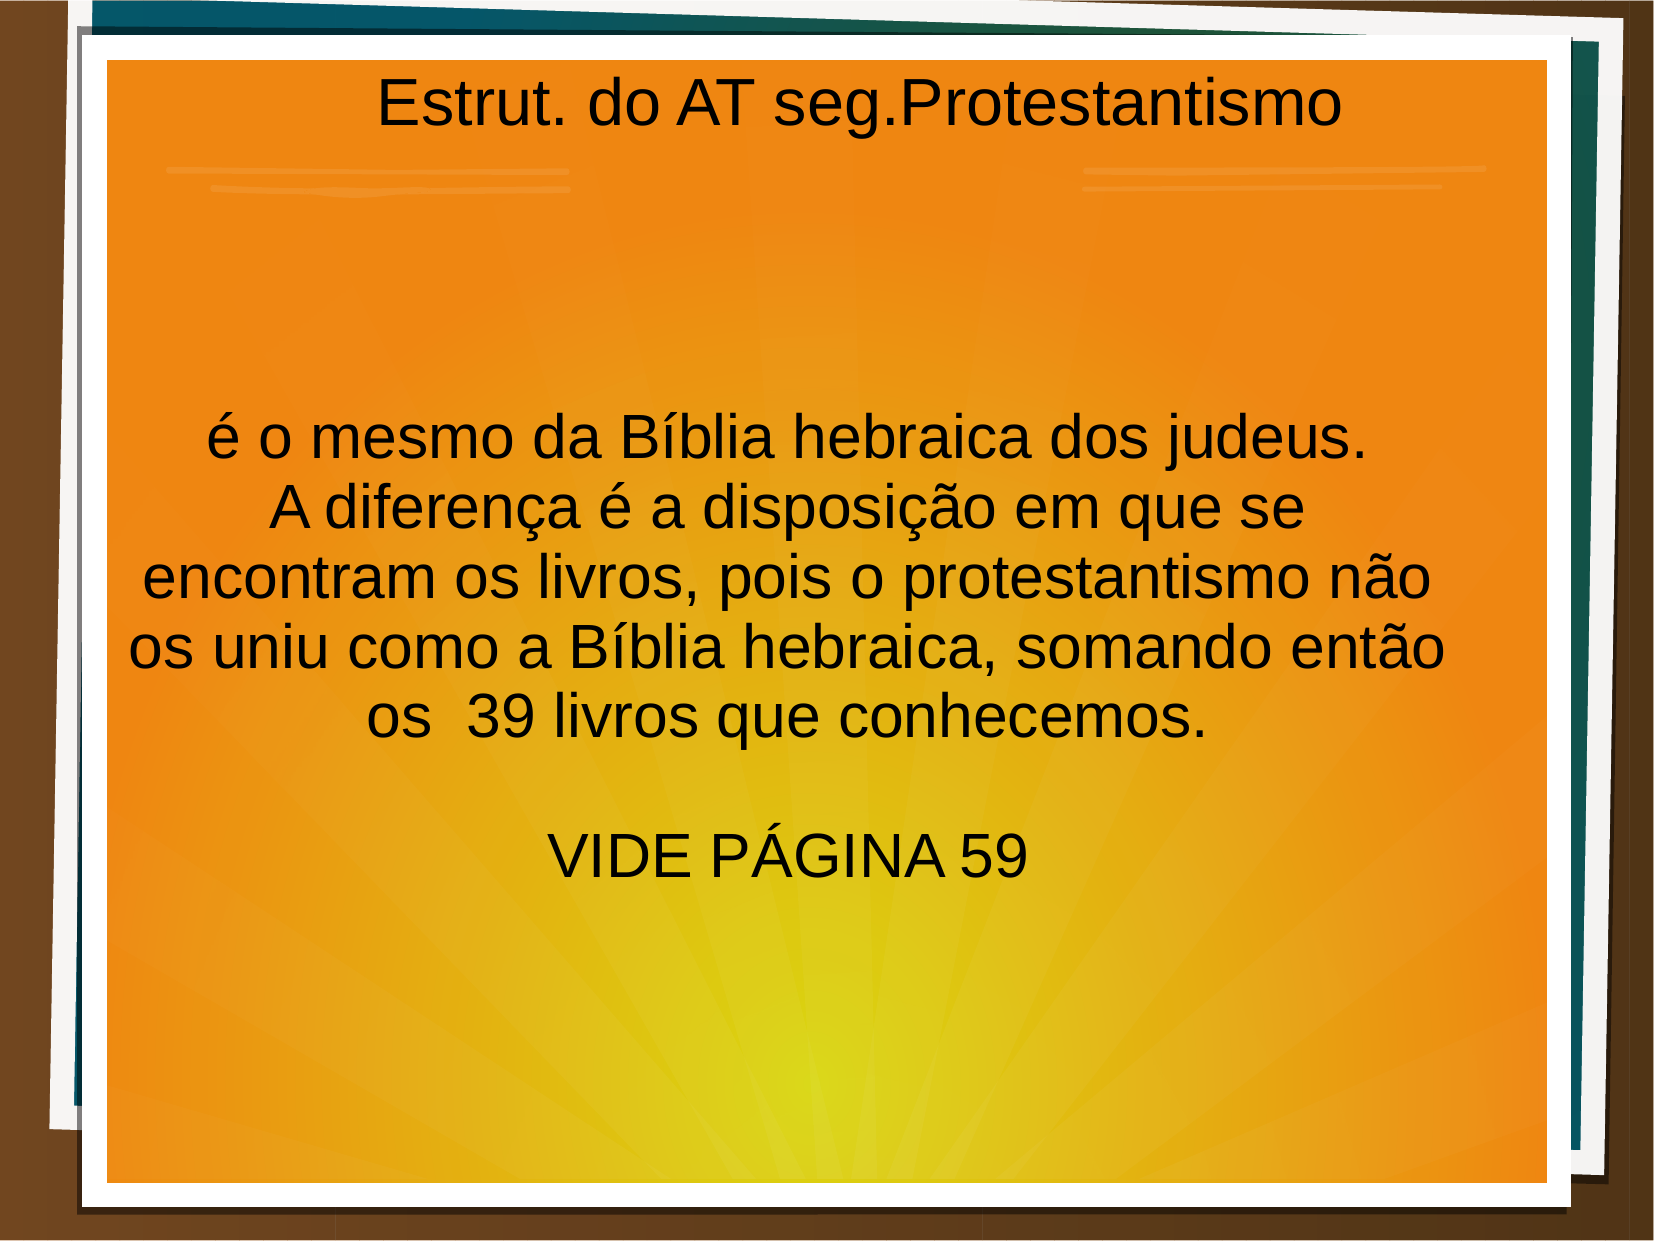

# Estrut. do AT seg.Protestantismo
é o mesmo da Bíblia hebraica dos judeus.
A diferença é a disposição em que se encontram os livros, pois o protestantismo não os uniu como a Bíblia hebraica, somando então os 39 livros que conhecemos.
VIDE PÁGINA 59